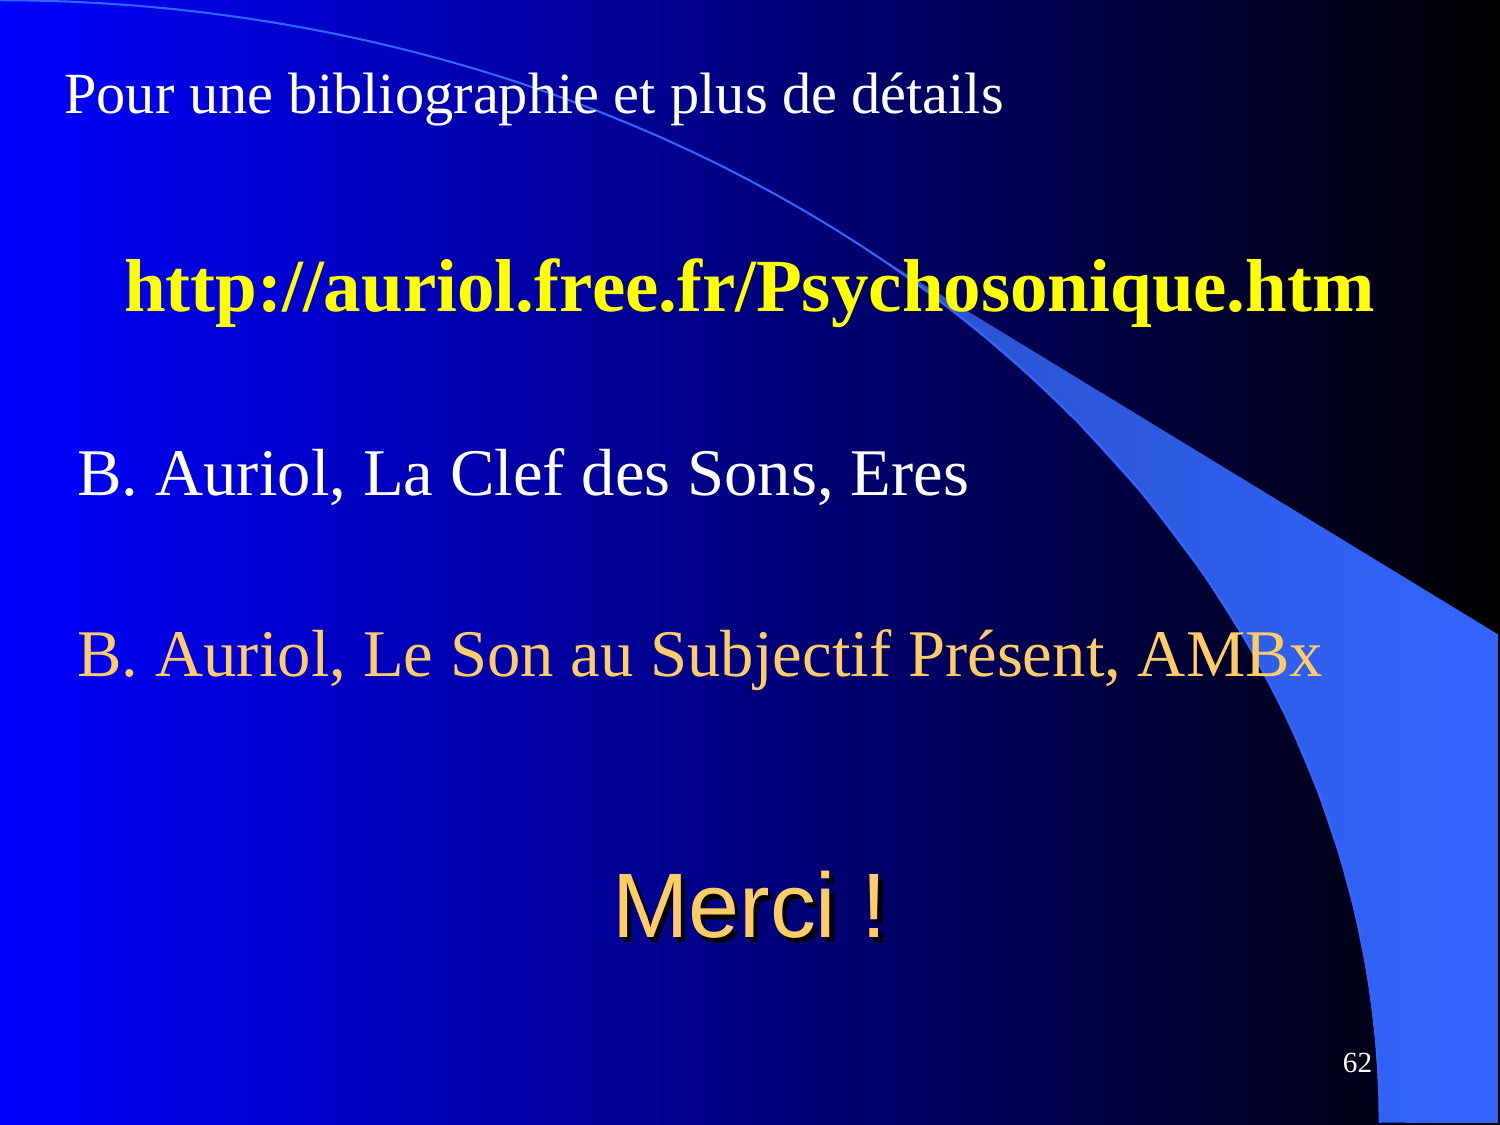

Pour une bibliographie et plus de détails
http://auriol.free.fr/Psychosonique.htm
B. Auriol, La Clef des Sons, Eres
B. Auriol, Le Son au Subjectif Présent, AMBx
# Merci !
62